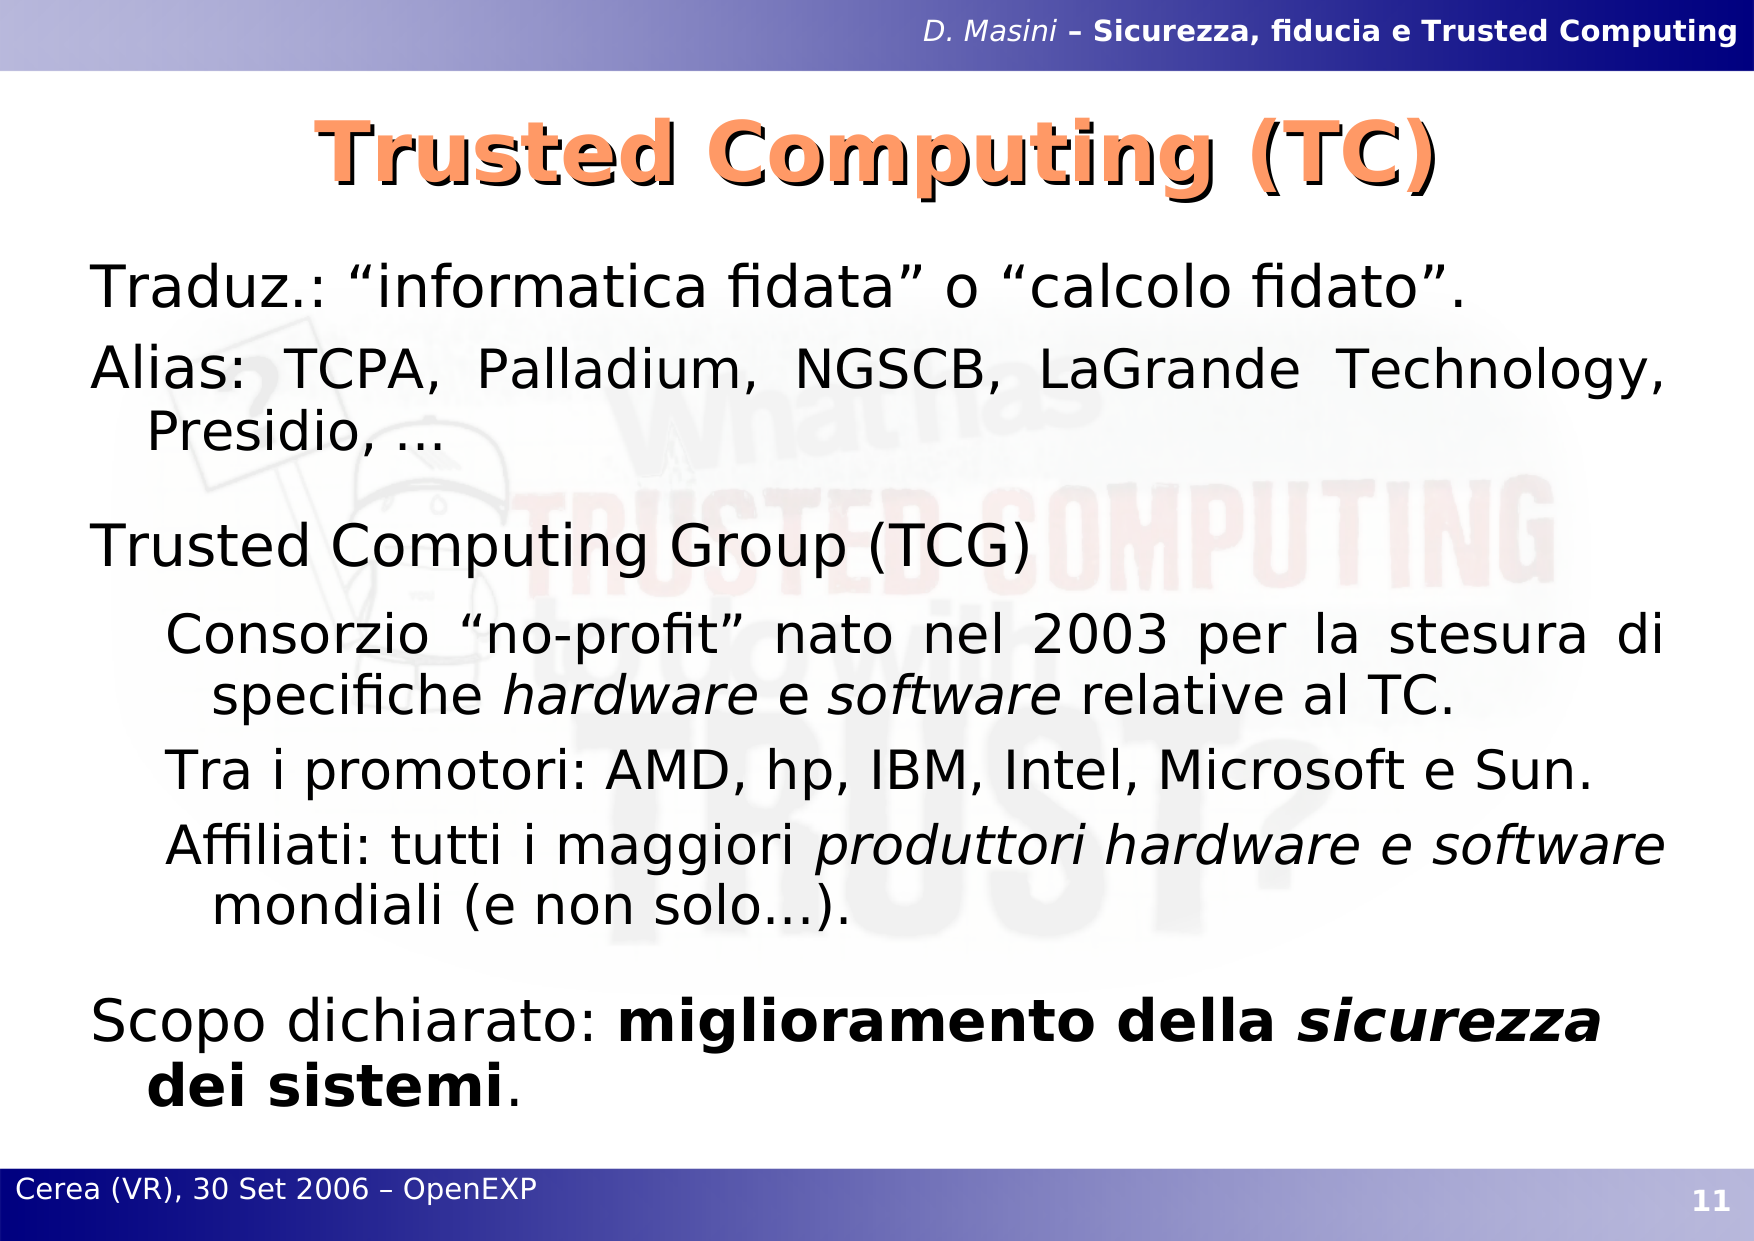

D. Masini – Sicurezza, fiducia e Trusted Computing
# Trusted Computing (TC)
Traduz.: “informatica fidata” o “calcolo fidato”.
Alias: TCPA, Palladium, NGSCB, LaGrande Technology, Presidio, ...
Trusted Computing Group (TCG)
Consorzio “no-profit” nato nel 2003 per la stesura di specifiche hardware e software relative al TC.
Tra i promotori: AMD, hp, IBM, Intel, Microsoft e Sun.
Affiliati: tutti i maggiori produttori hardware e software mondiali (e non solo...).
Scopo dichiarato: miglioramento della sicurezza dei sistemi.
Cerea (VR), 30 Set 2006 – OpenEXP